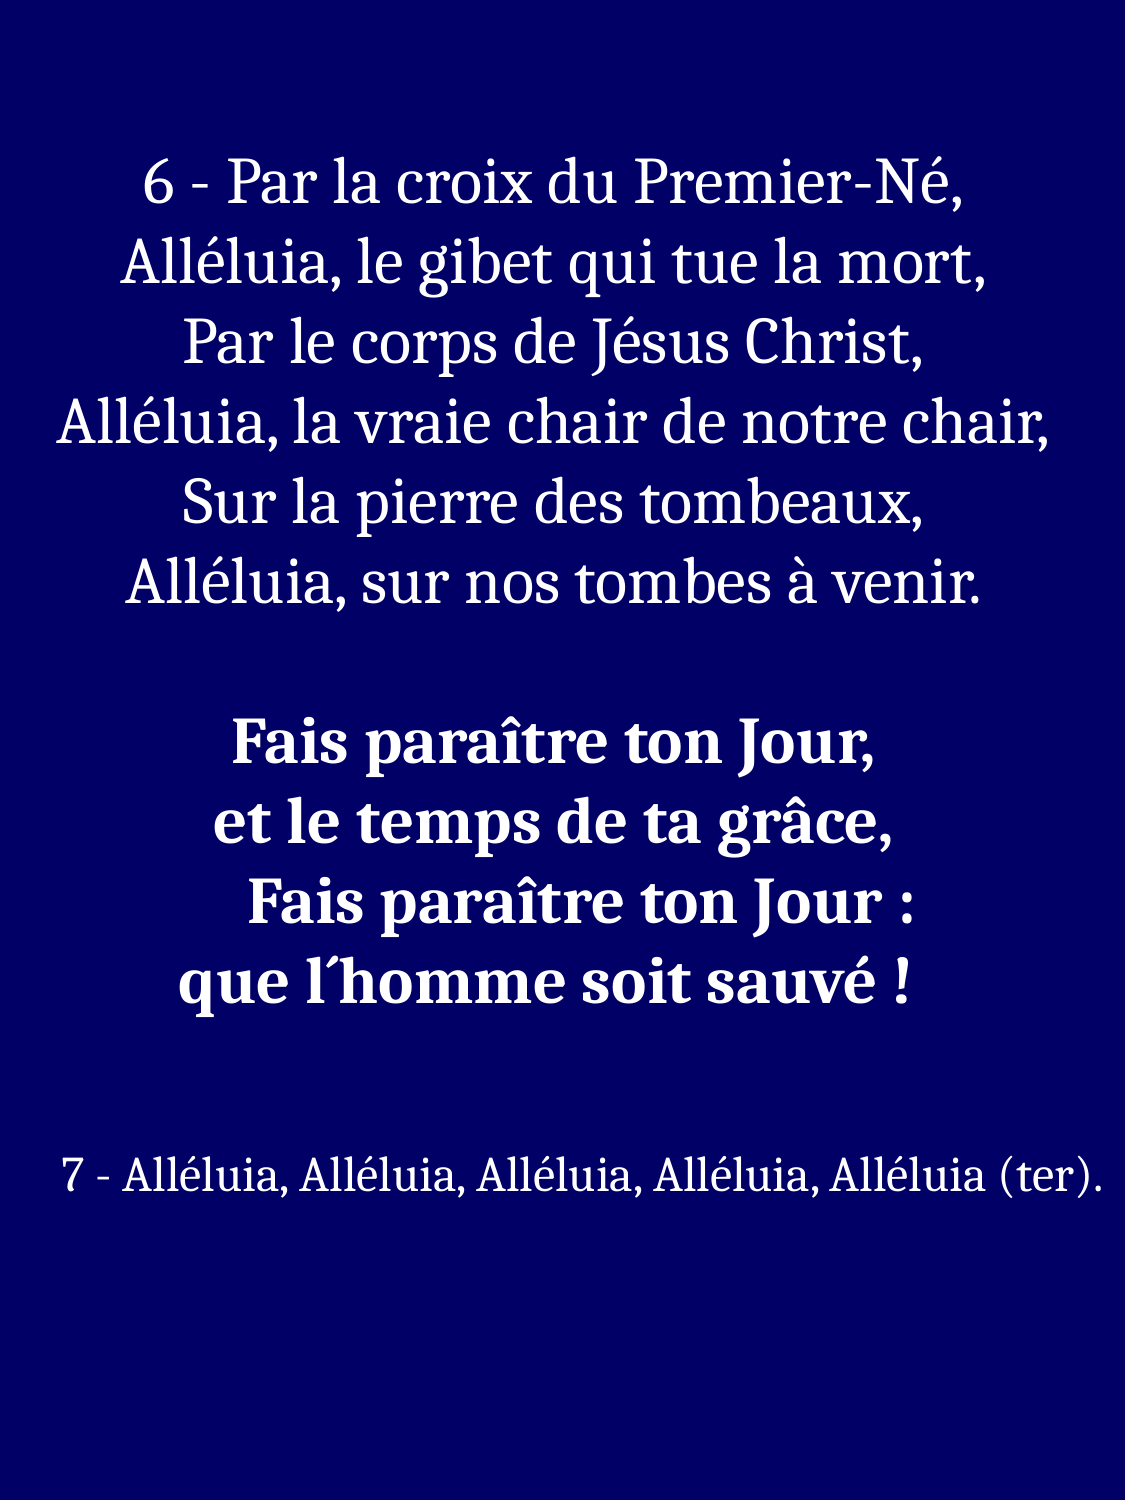

6 - Par la croix du Premier-Né,
Alléluia, le gibet qui tue la mort,
Par le corps de Jésus Christ,
Alléluia, la vraie chair de notre chair,
Sur la pierre des tombeaux,
Alléluia, sur nos tombes à venir.
Fais paraître ton Jour,
et le temps de ta grâce,
Fais paraître ton Jour :
que l´homme soit sauvé !
7 - Alléluia, Alléluia, Alléluia, Alléluia, Alléluia (ter).